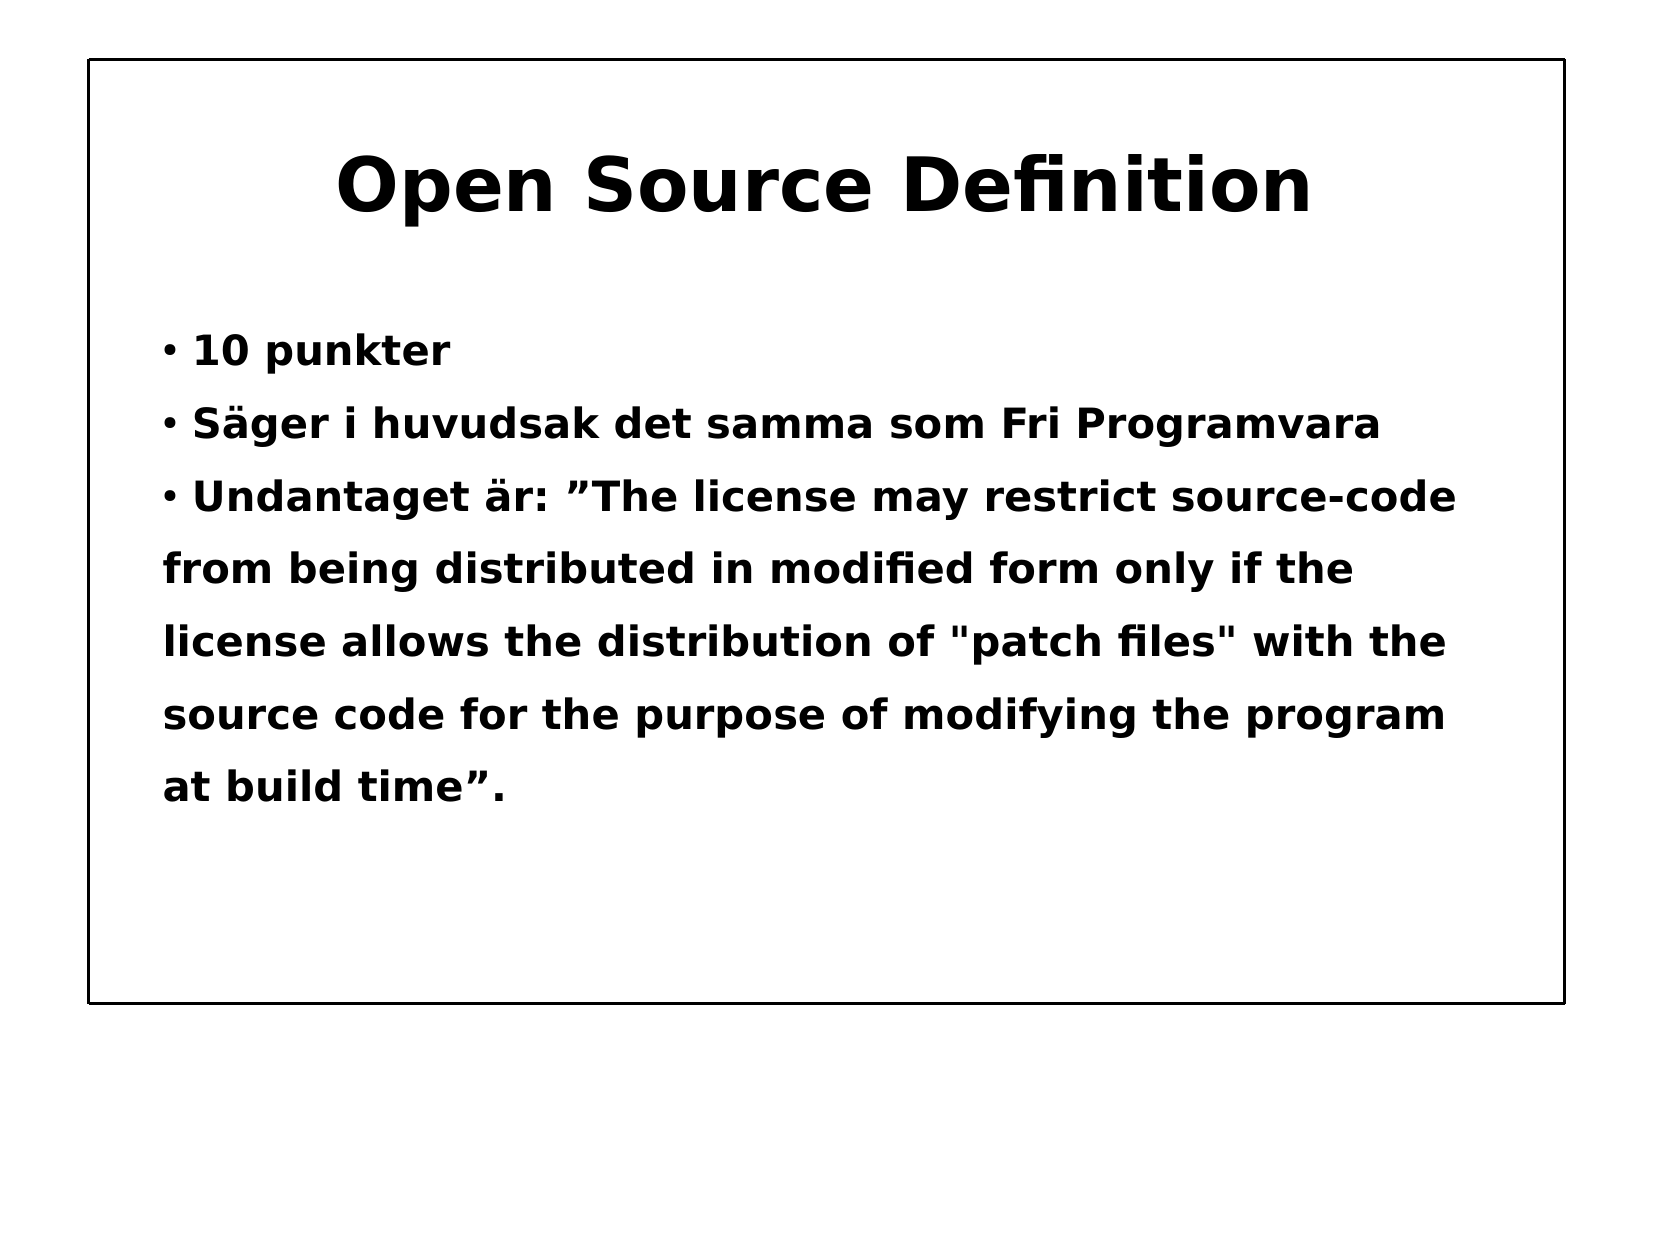

Open Source Definition
 10 punkter
 Säger i huvudsak det samma som Fri Programvara
 Undantaget är: ”The license may restrict source-code from being distributed in modified form only if the license allows the distribution of "patch files" with the source code for the purpose of modifying the program at build time”.